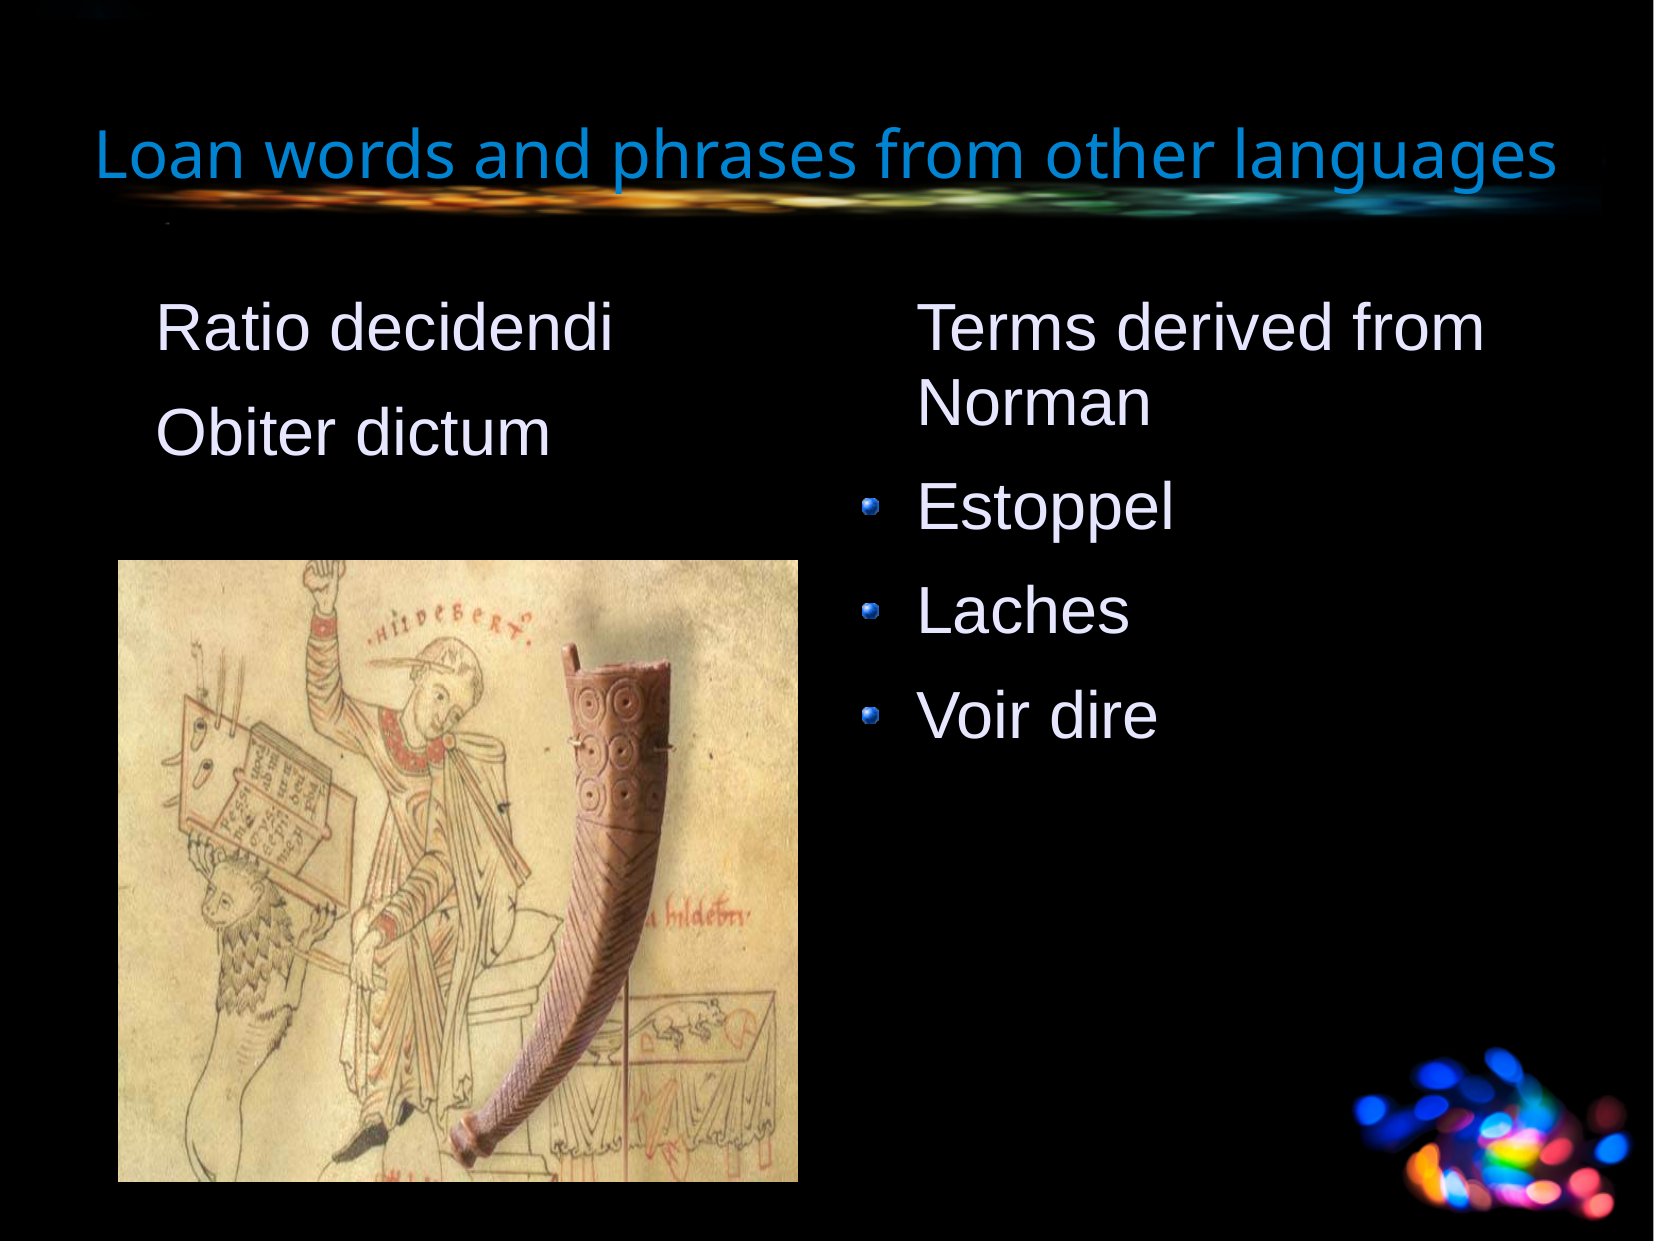

# Loan words and phrases from other languages
Ratio decidendi
Obiter dictum
Terms derived from Norman
Estoppel
Laches
Voir dire